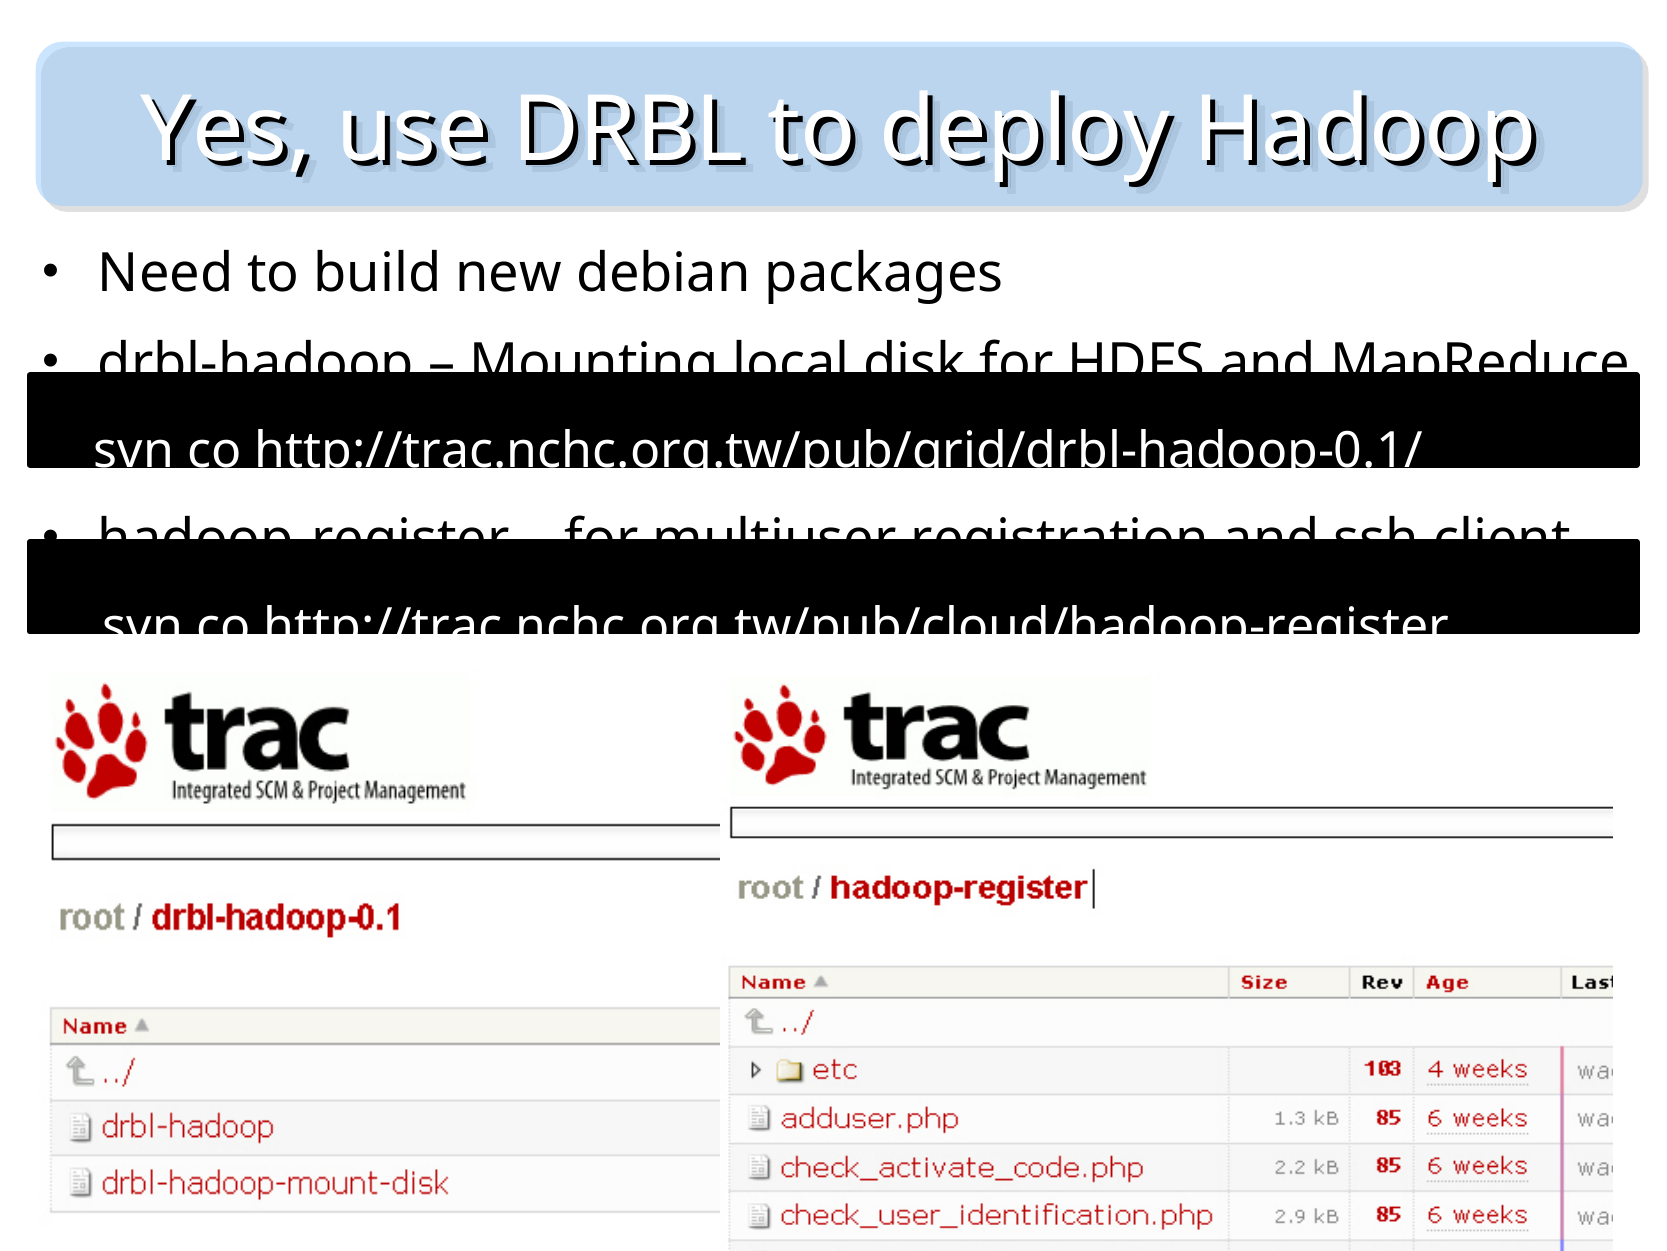

Yes, use DRBL to deploy Hadoop
# Need to build new debian packages
drbl-hadoop – Mounting local disk for HDFS and MapReduce
 svn co http://trac.nchc.org.tw/pub/grid/drbl-hadoop-0.1/
hadoop-register – for multiuser registration and ssh client
 svn co http://trac.nchc.org.tw/pub/cloud/hadoop-register